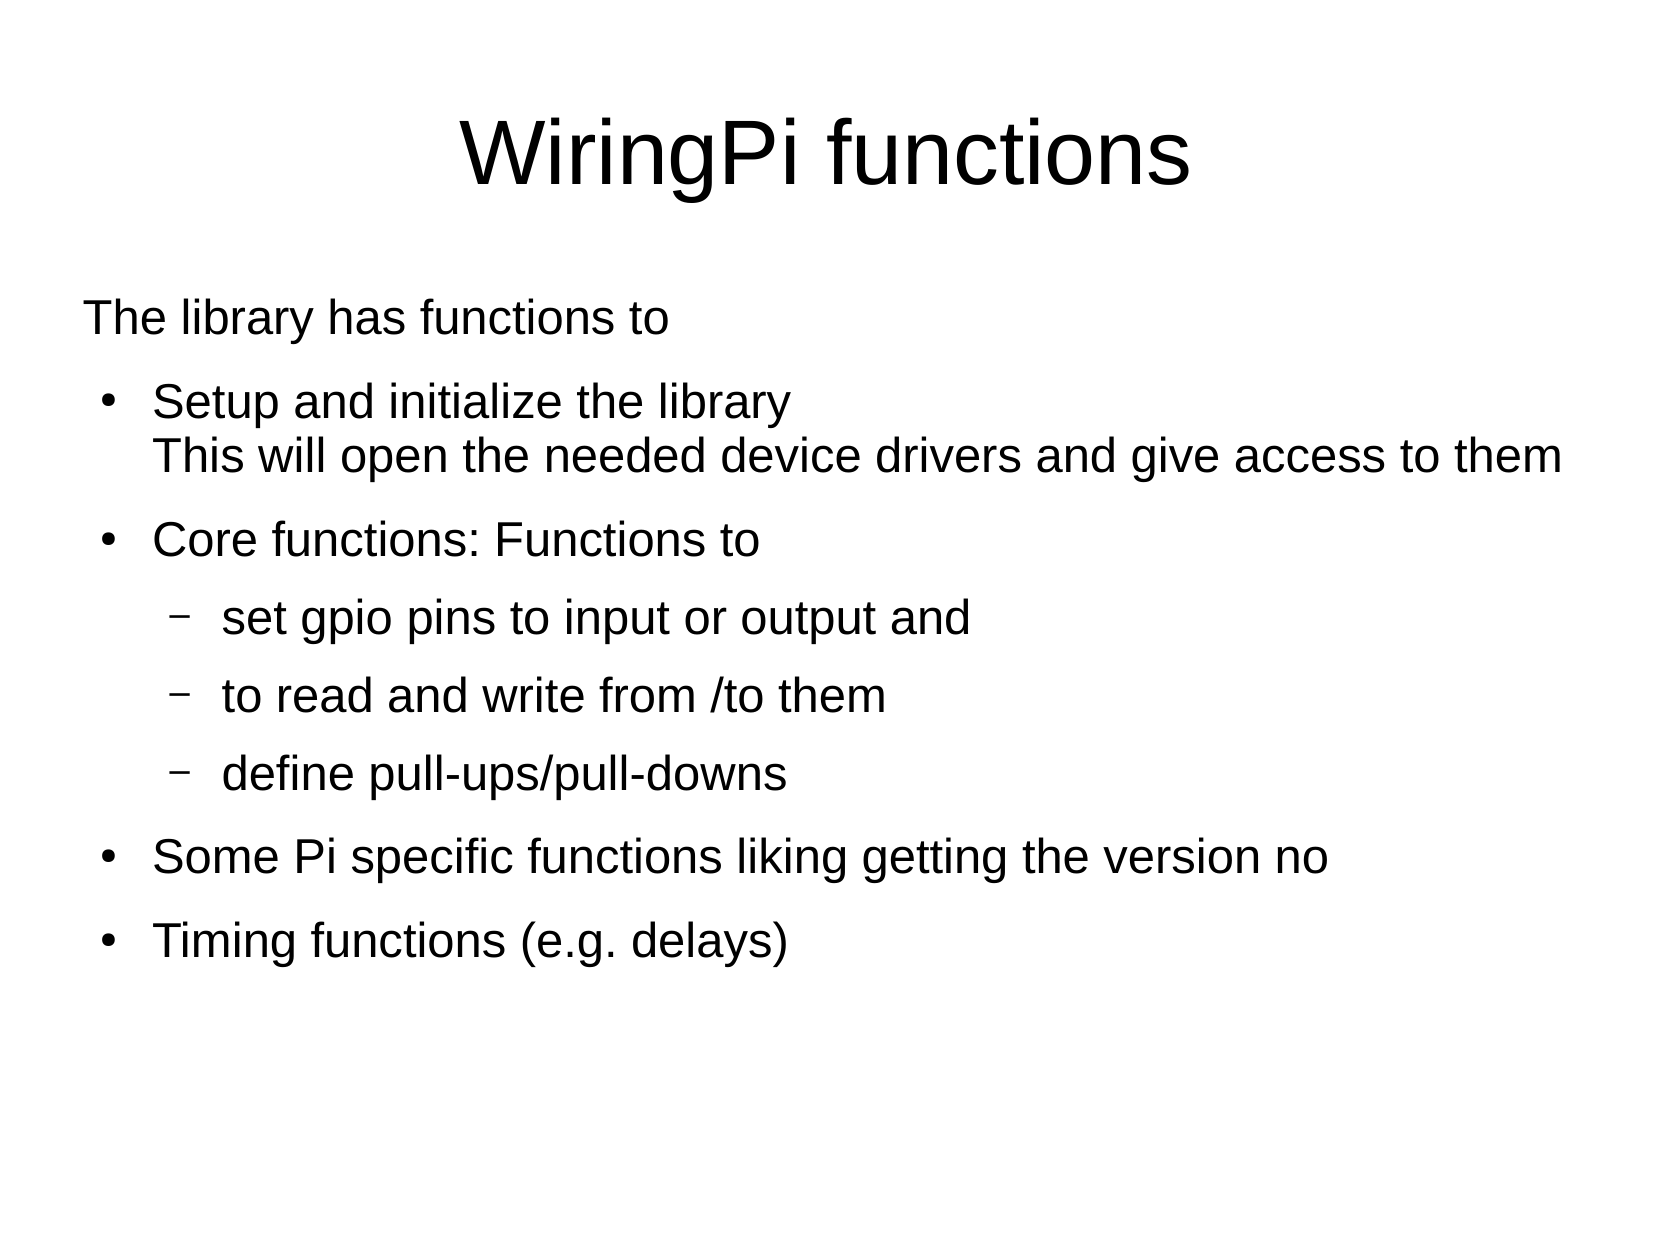

# WiringPi functions
The library has functions to
Setup and initialize the library
This will open the needed device drivers and give access to them
Core functions: Functions to
set gpio pins to input or output and
to read and write from /to them
define pull-ups/pull-downs
Some Pi specific functions liking getting the version no
Timing functions (e.g. delays)